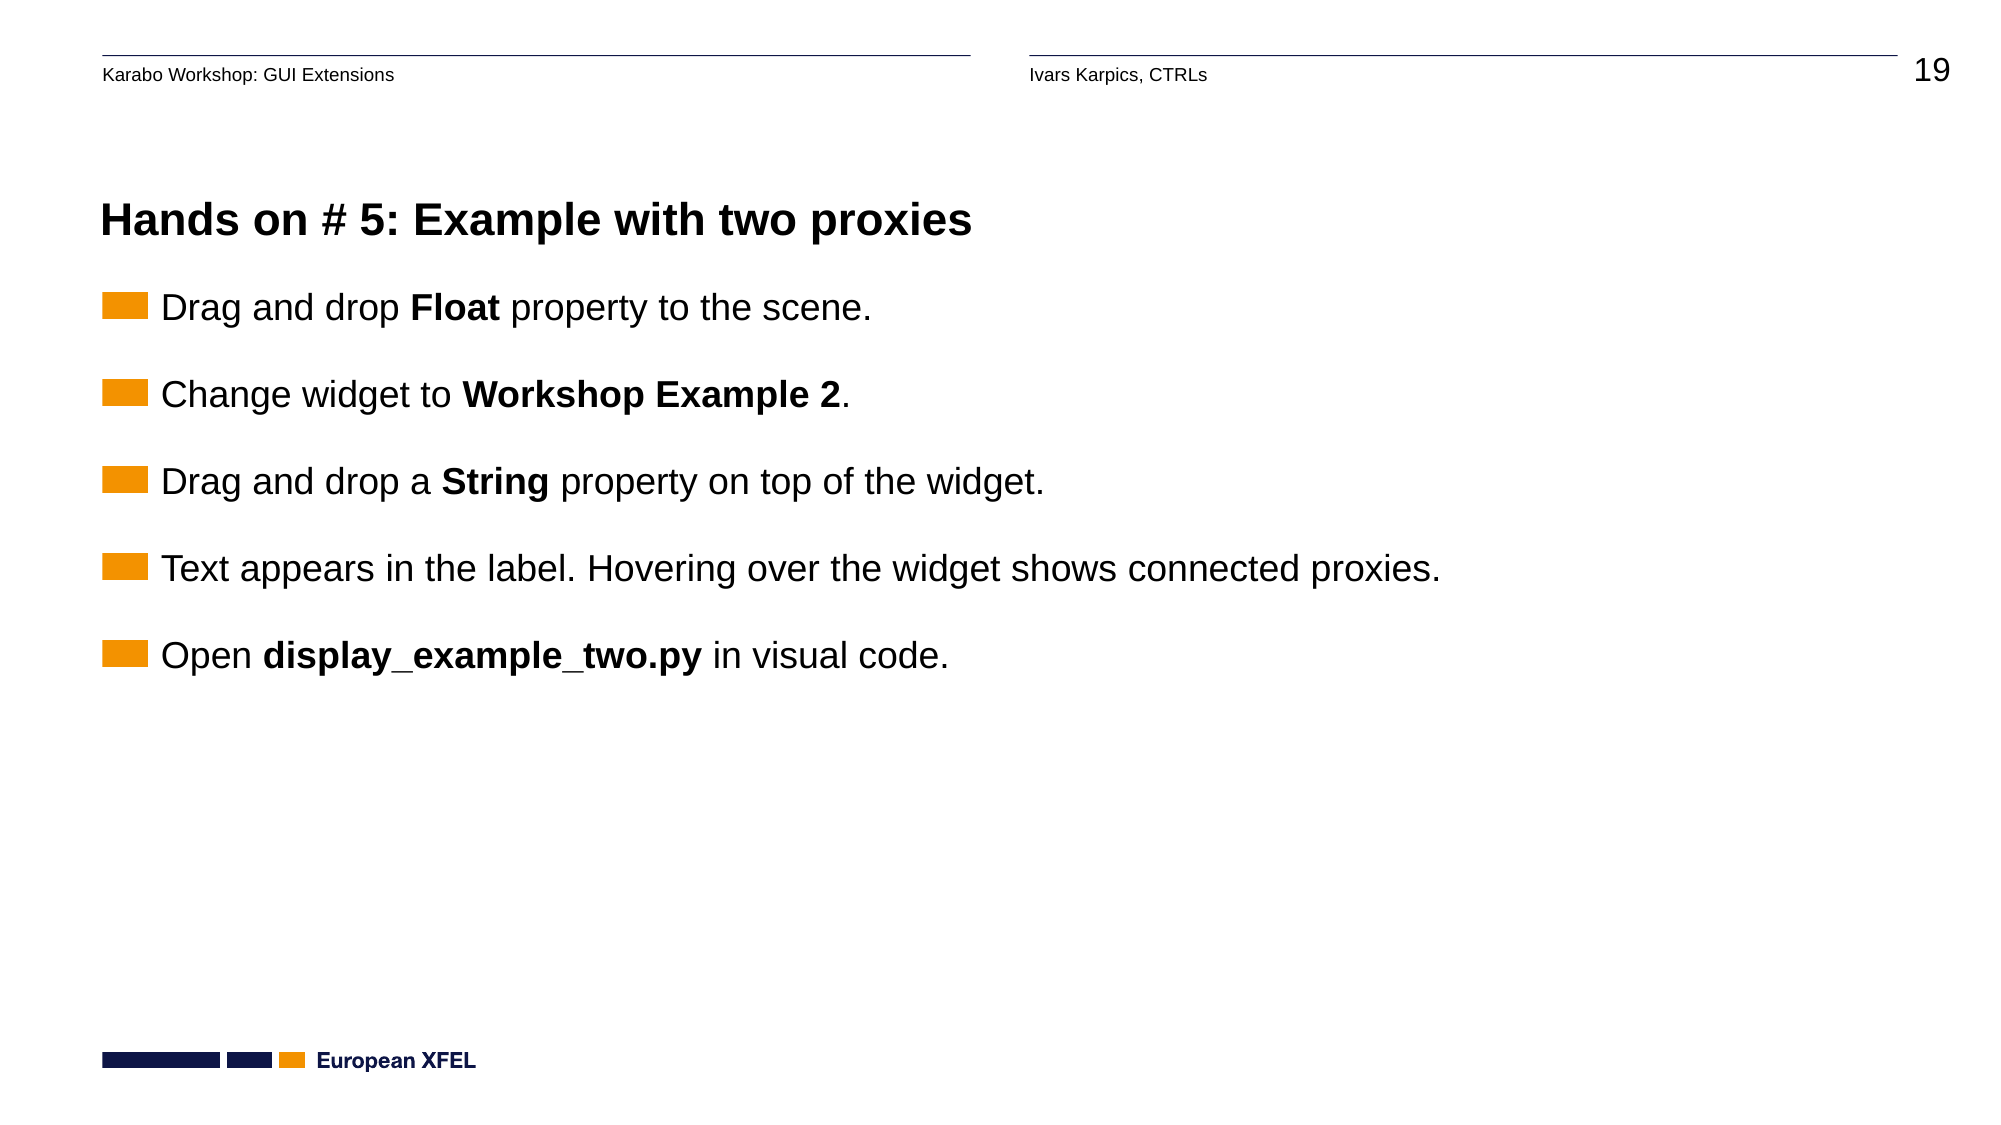

# Hands on # 5: Example with two proxies
Drag and drop Float property to the scene.
Change widget to Workshop Example 2.
Drag and drop a String property on top of the widget.
Text appears in the label. Hovering over the widget shows connected proxies.
Open display_example_two.py in visual code.